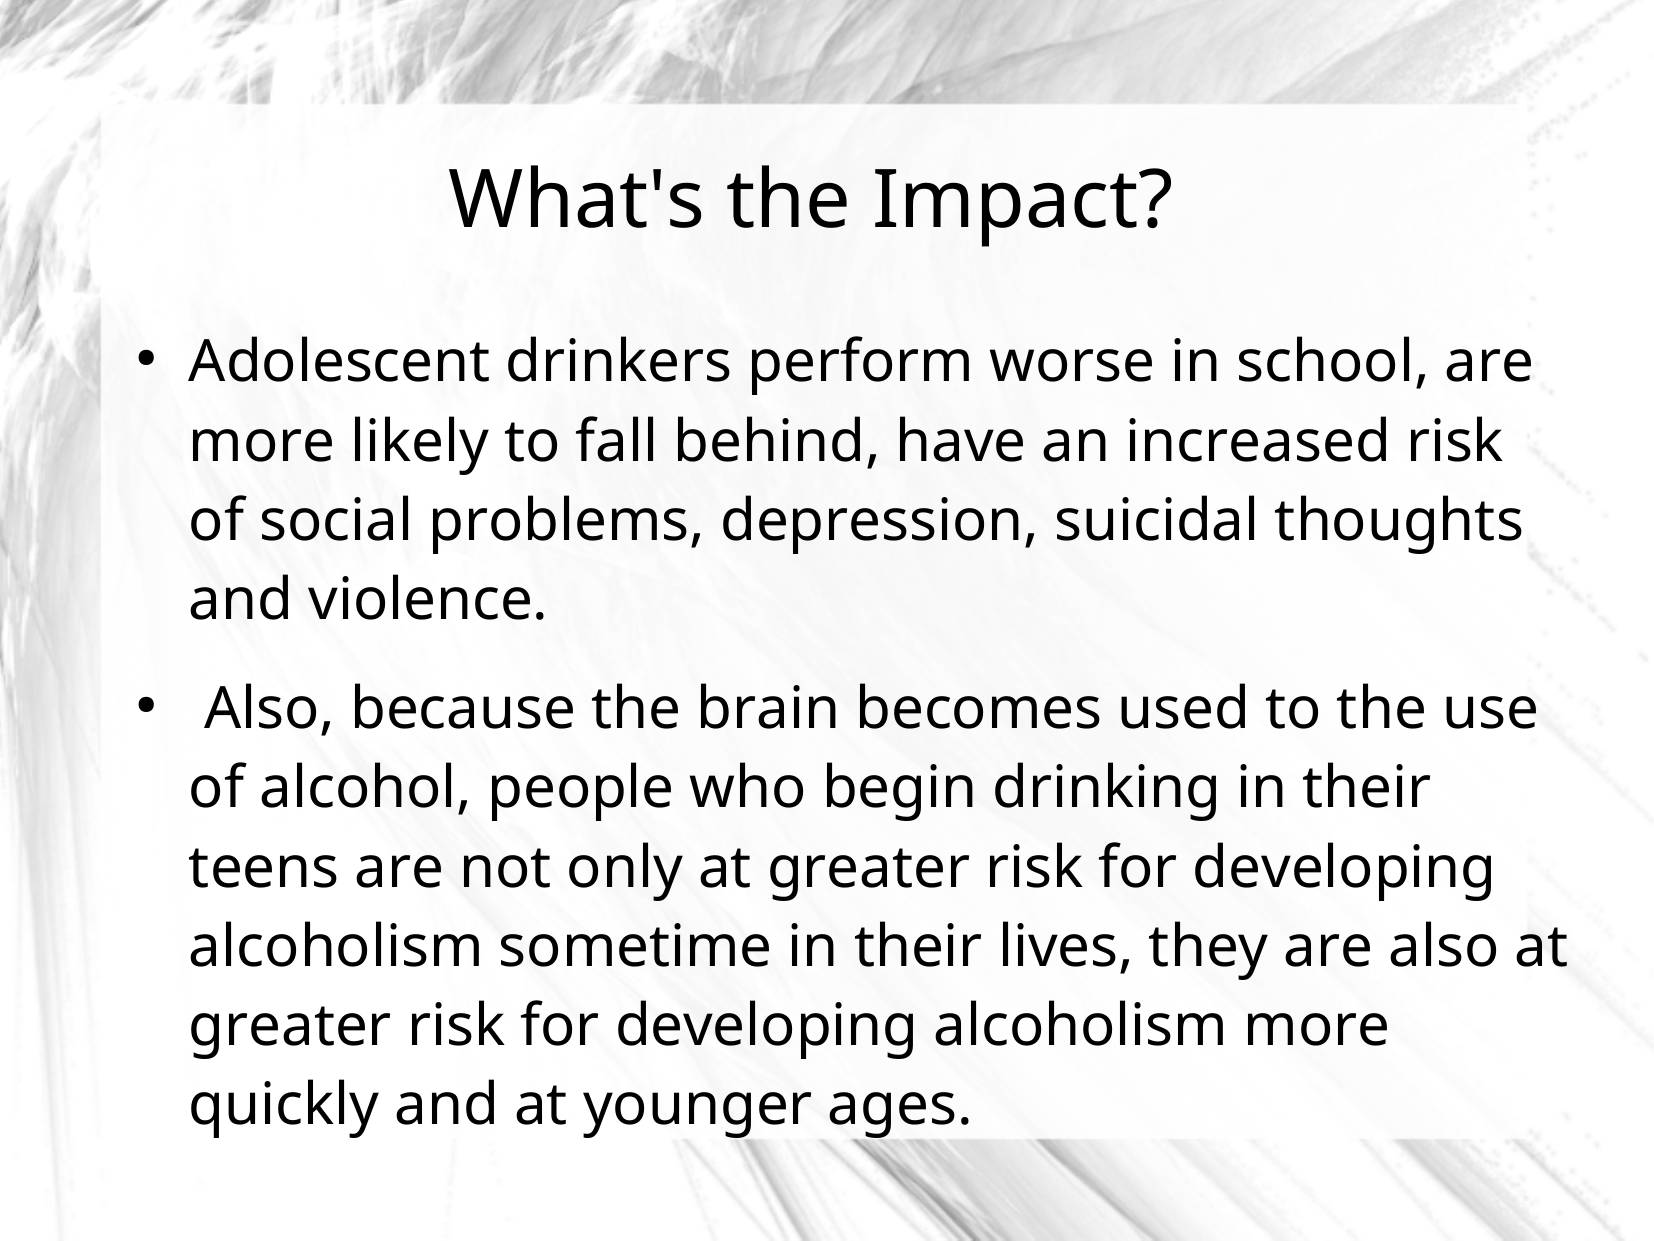

# What's the Impact?
Adolescent drinkers perform worse in school, are more likely to fall behind, have an increased risk of social problems, depression, suicidal thoughts and violence.
 Also, because the brain becomes used to the use of alcohol, people who begin drinking in their teens are not only at greater risk for developing alcoholism sometime in their lives, they are also at greater risk for developing alcoholism more quickly and at younger ages.